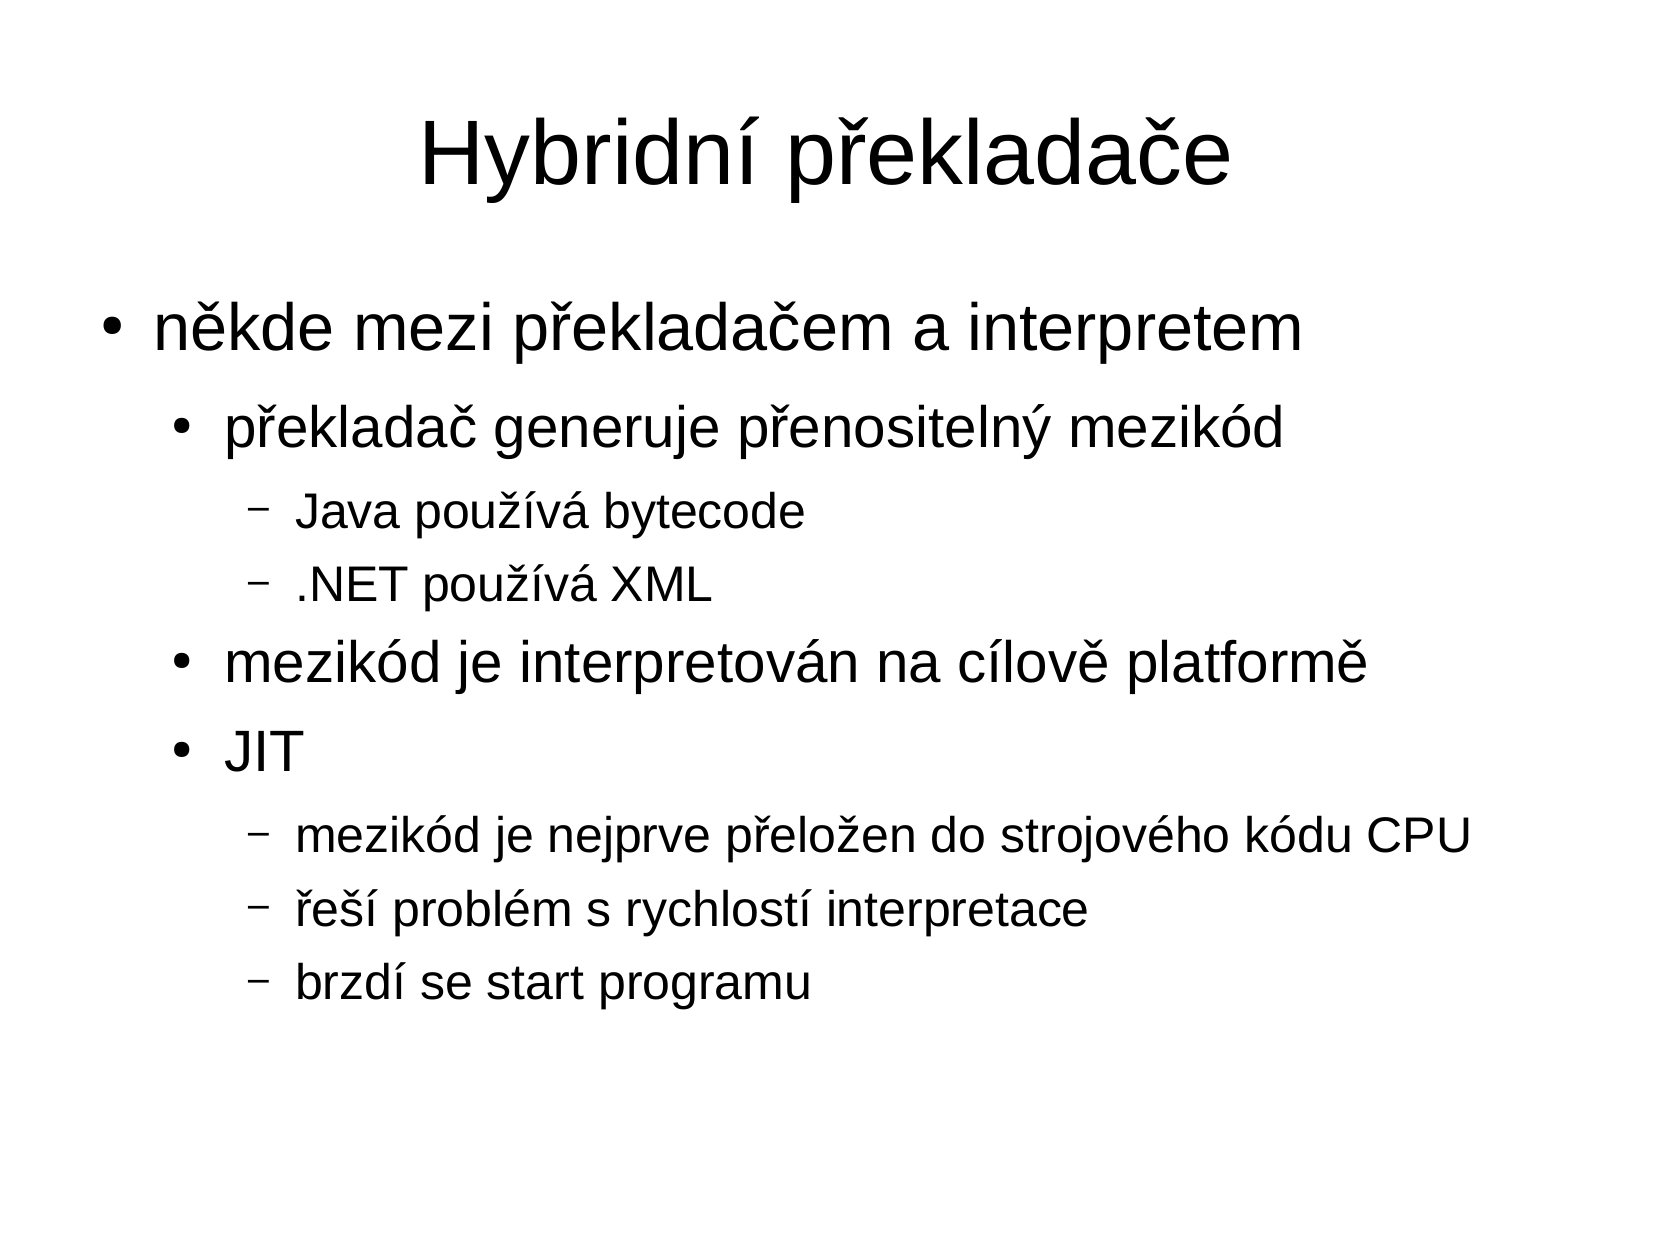

# Hybridní překladače
někde mezi překladačem a interpretem
překladač generuje přenositelný mezikód
Java používá bytecode
.NET používá XML
mezikód je interpretován na cílově platformě
JIT
mezikód je nejprve přeložen do strojového kódu CPU
řeší problém s rychlostí interpretace
brzdí se start programu